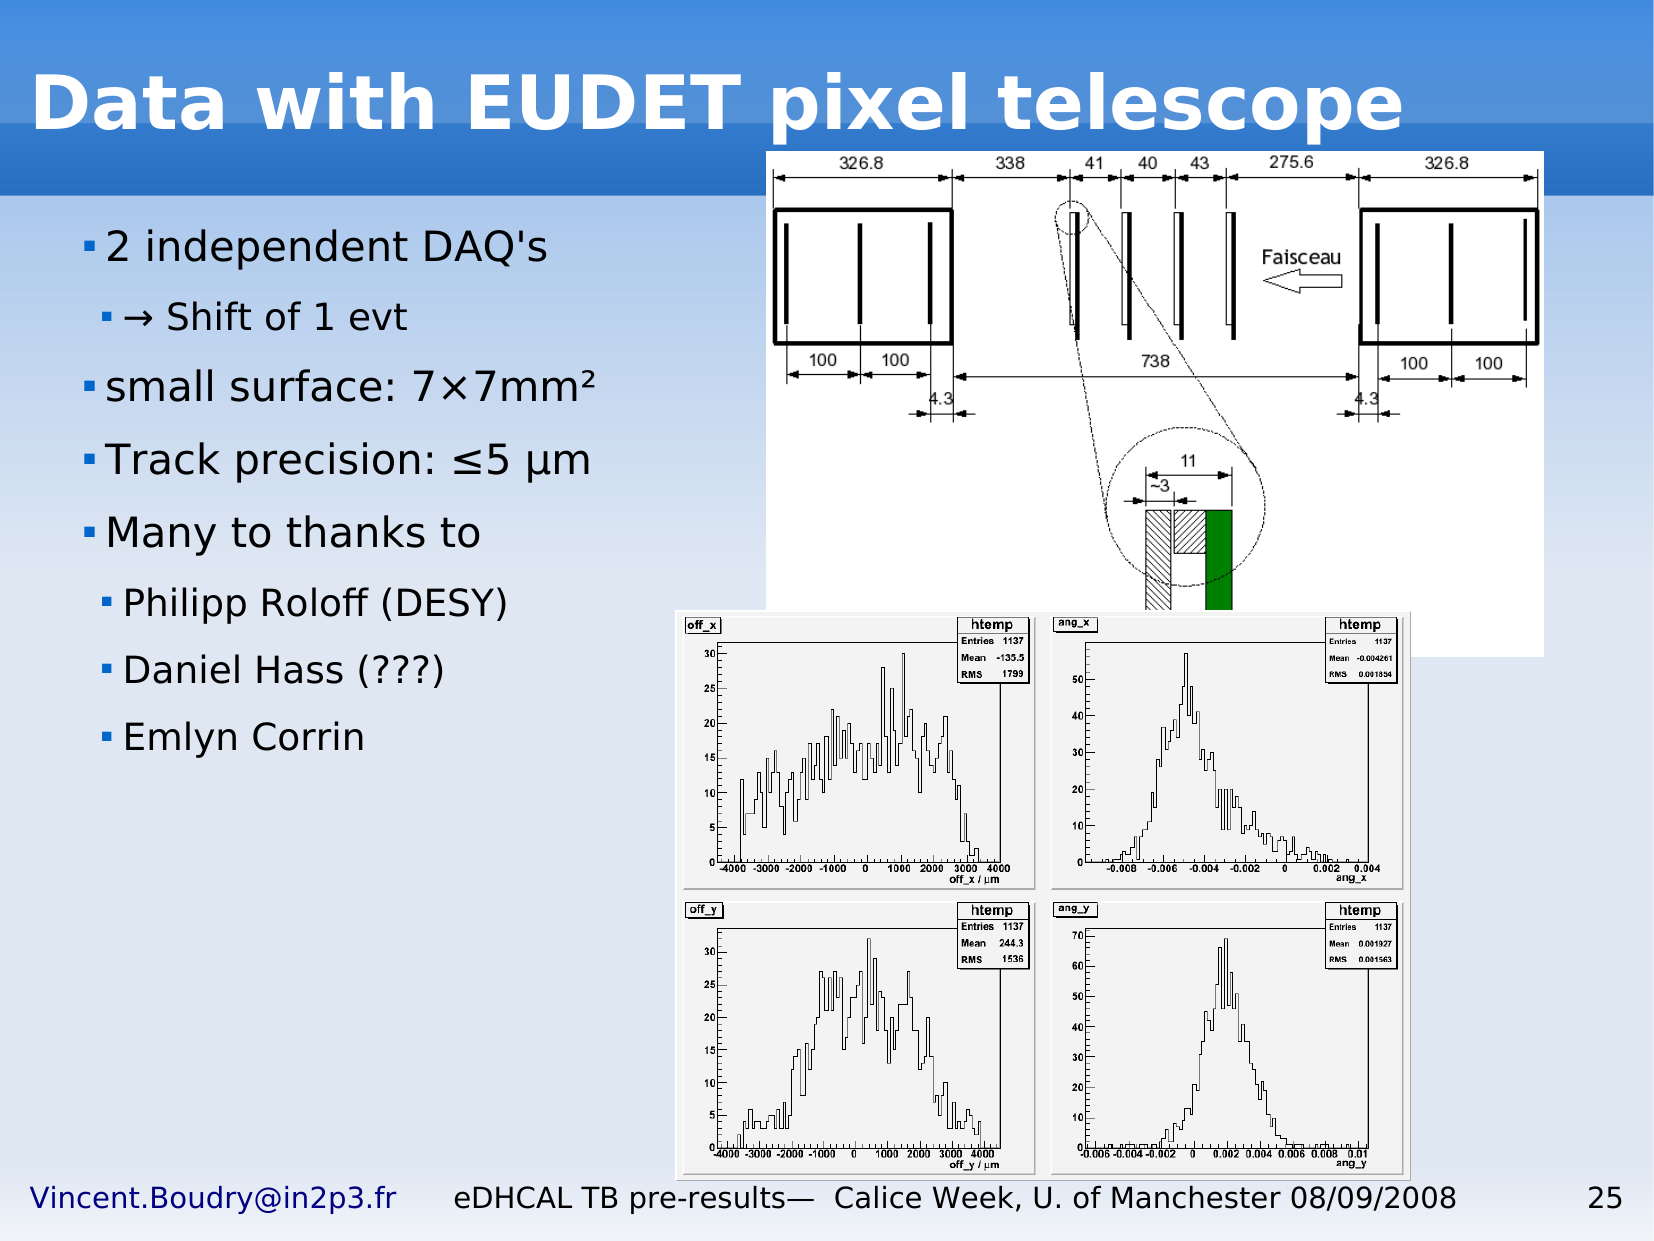

# Data with EUDET pixel telescope
2 independent DAQ's
→ Shift of 1 evt
small surface: 7×7mm²
Track precision: ≤5 μm
Many to thanks to
Philipp Roloff (DESY)
Daniel Hass (???)
Emlyn Corrin
eDHCAL TB pre-results— Calice Week, U. of Manchester 08/09/2008
25